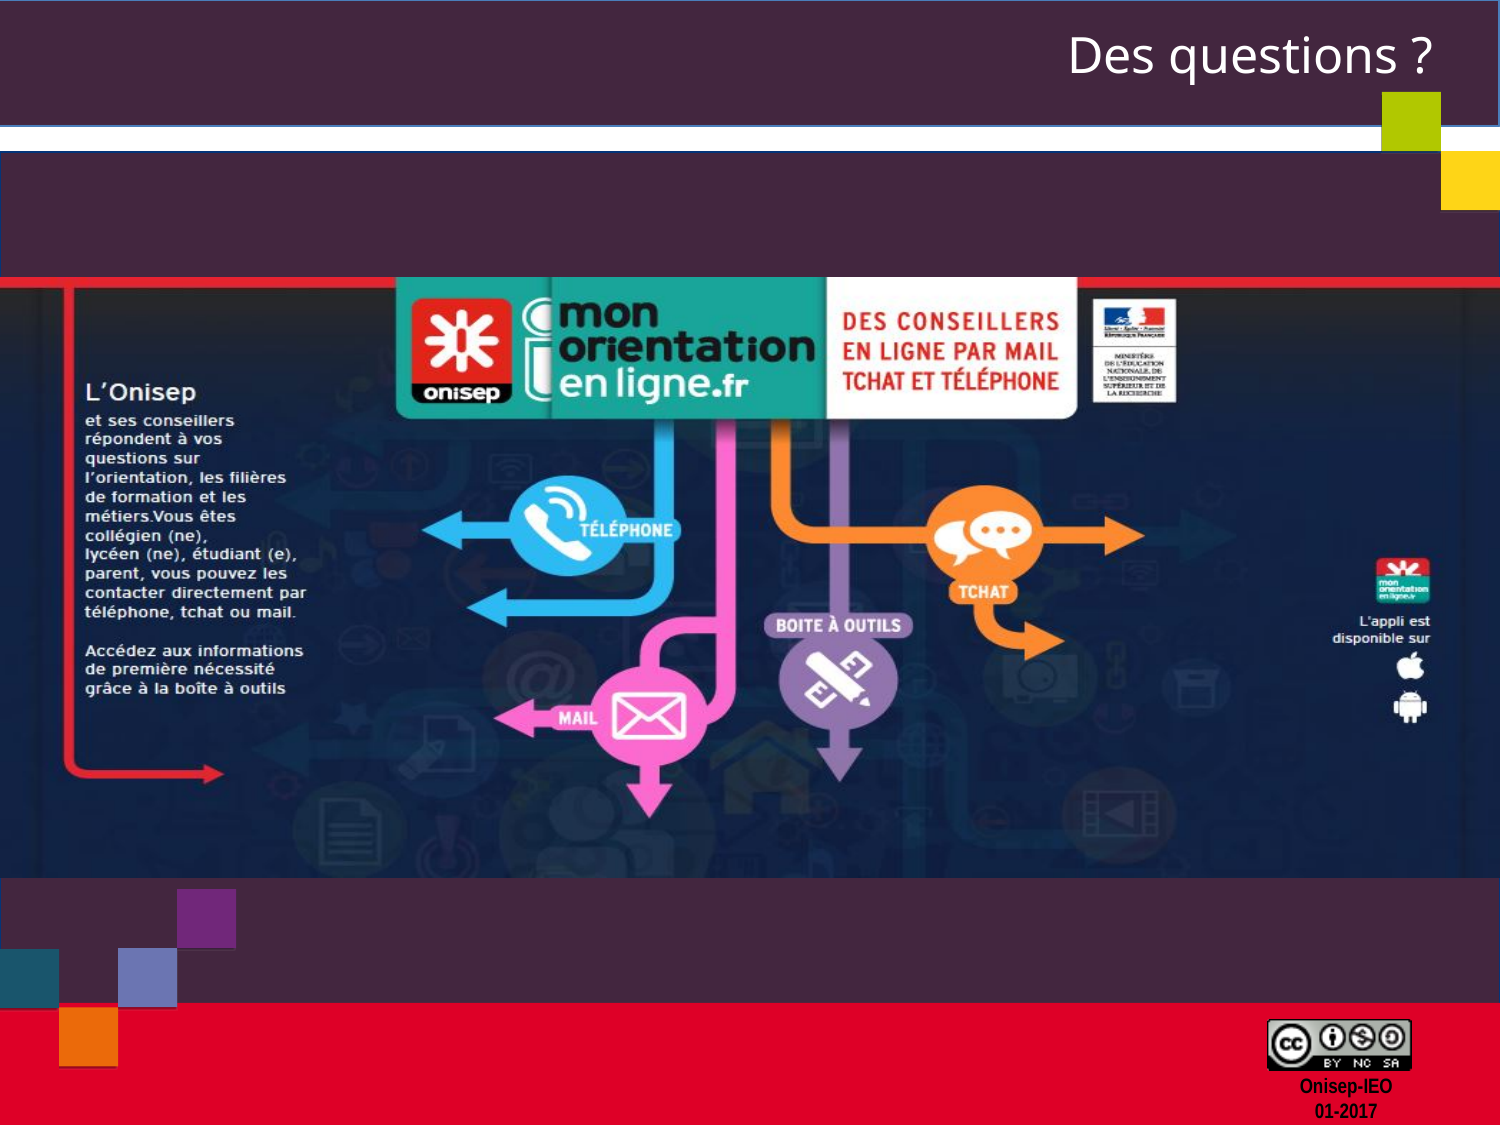

Des questions ?
Onisep 01-2017
Onisep-IEO
01-2017